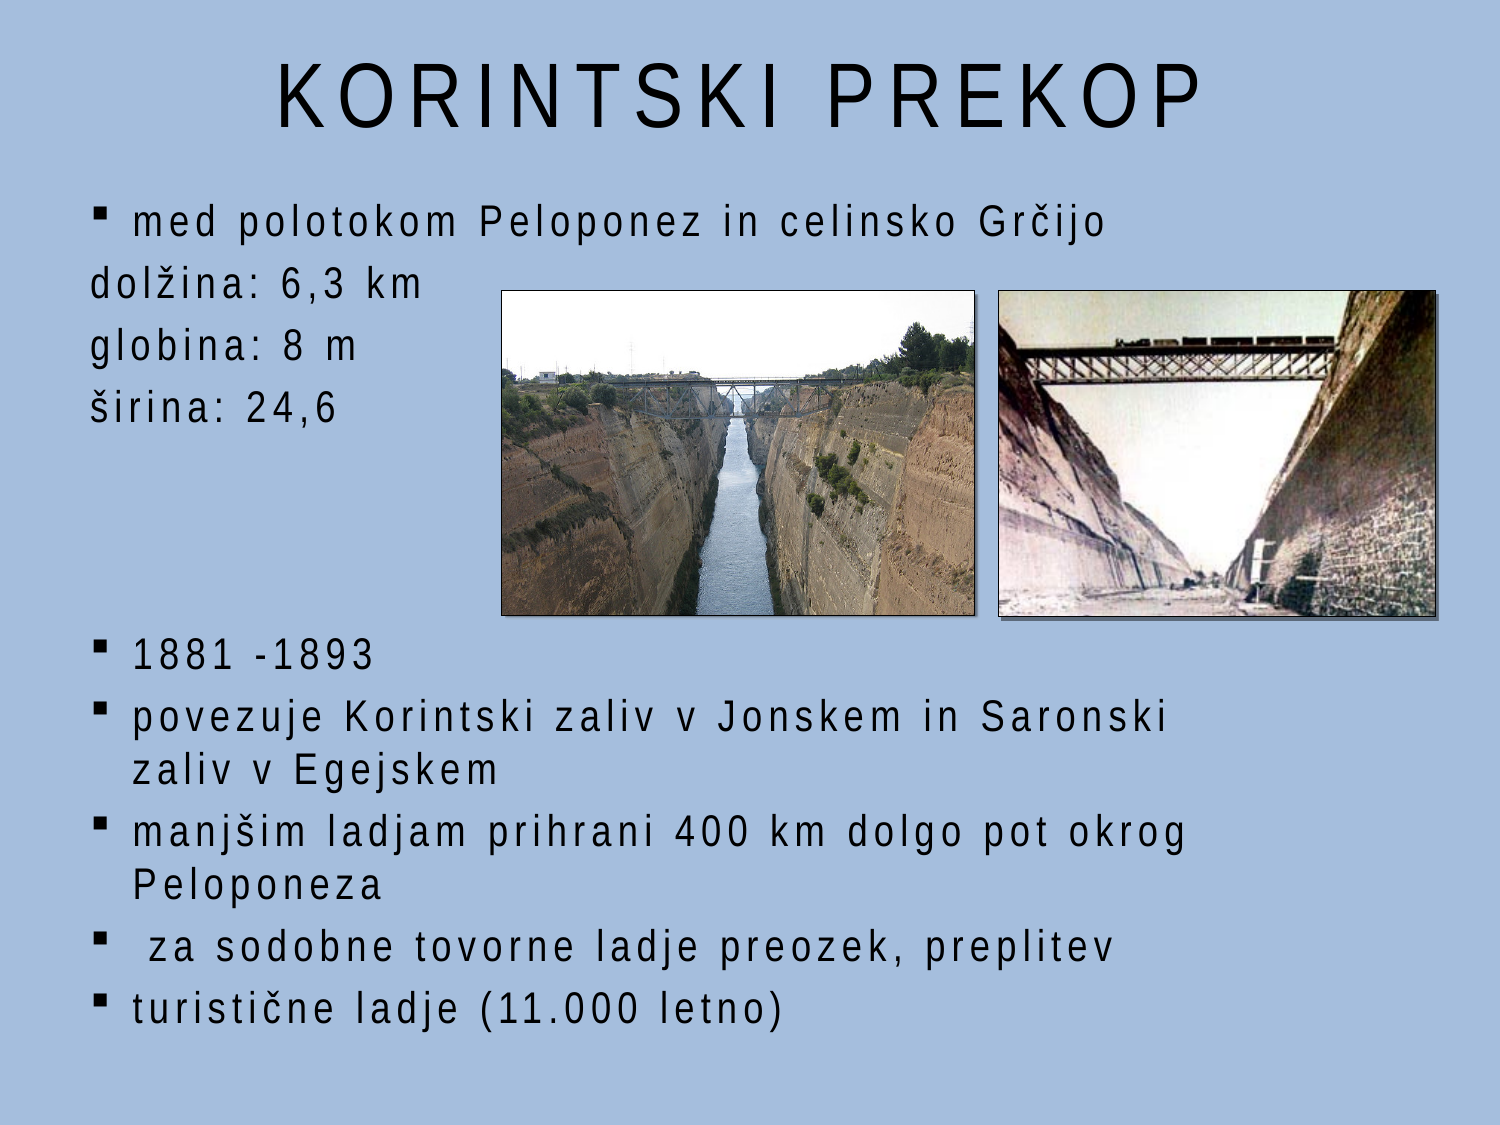

# KORINTSKI PREKOP
med polotokom Peloponez in celinsko Grčijo
dolžina: 6,3 km
globina: 8 m
širina: 24,6
1881 -1893
povezuje Korintski zaliv v Jonskem in Saronski zaliv v Egejskem
manjšim ladjam prihrani 400 km dolgo pot okrog Peloponeza
 za sodobne tovorne ladje preozek, preplitev
turistične ladje (11.000 letno)